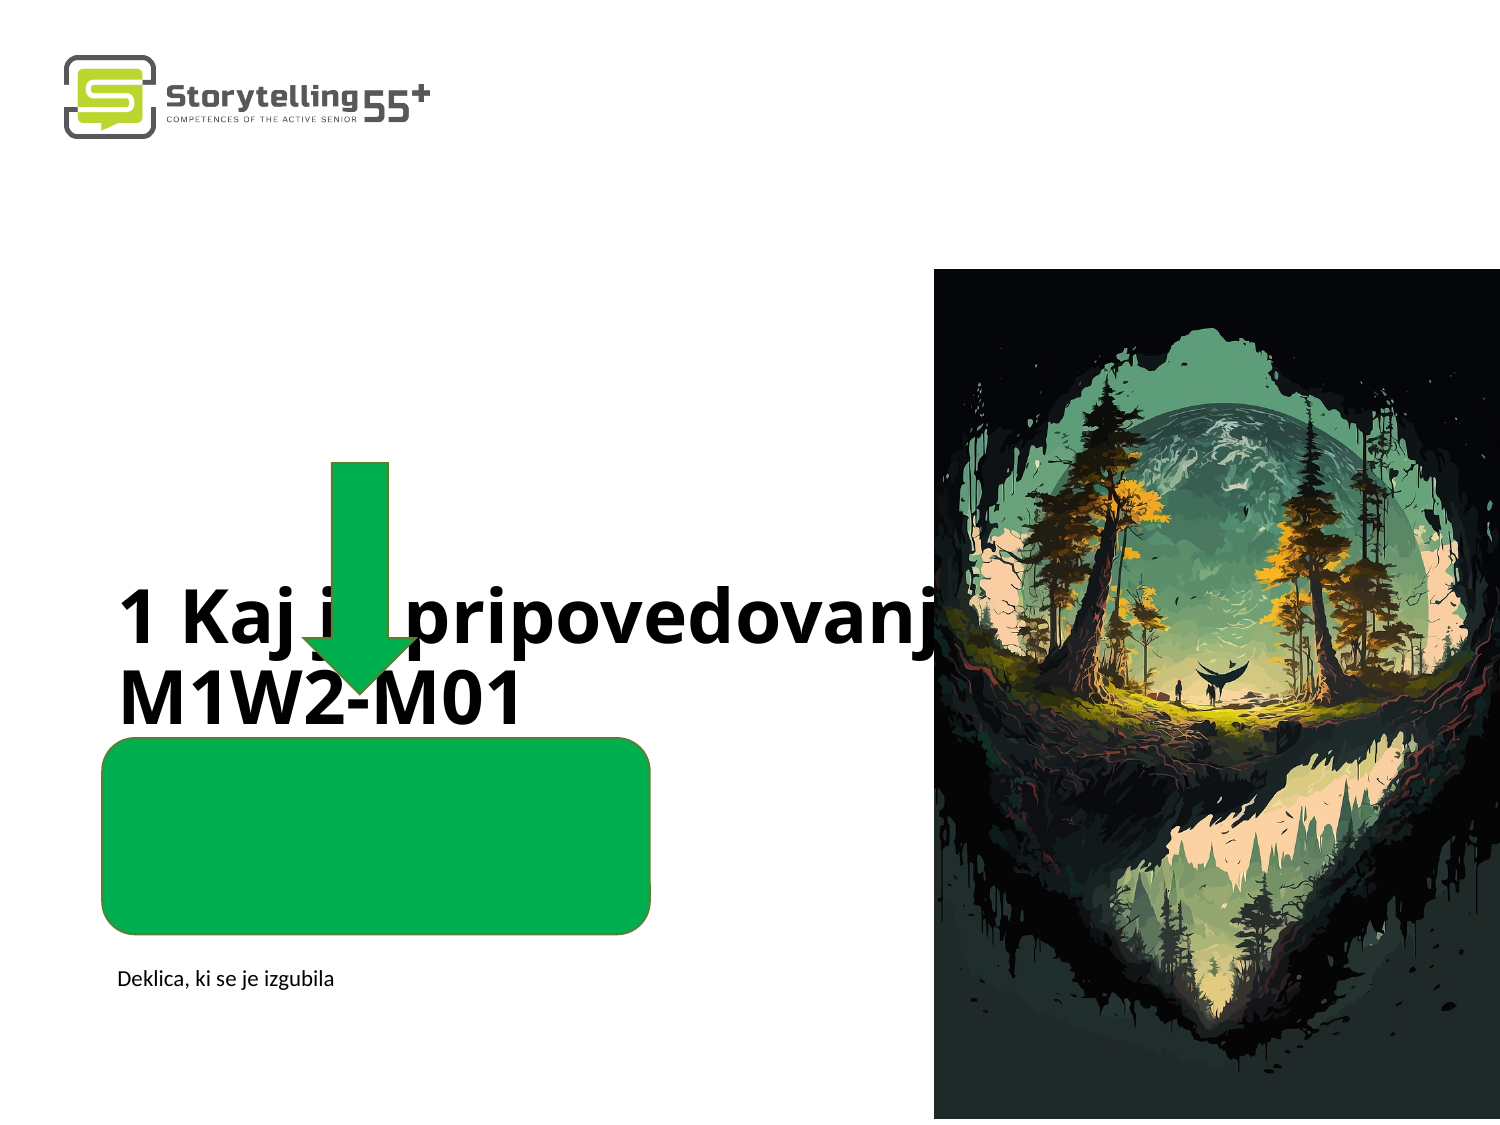

# 1 Kaj je pripovedovanje zgodb? M1W2-M01
 Oglejte si primer osebne zgodbe:
Deklica, ki se je izgubila